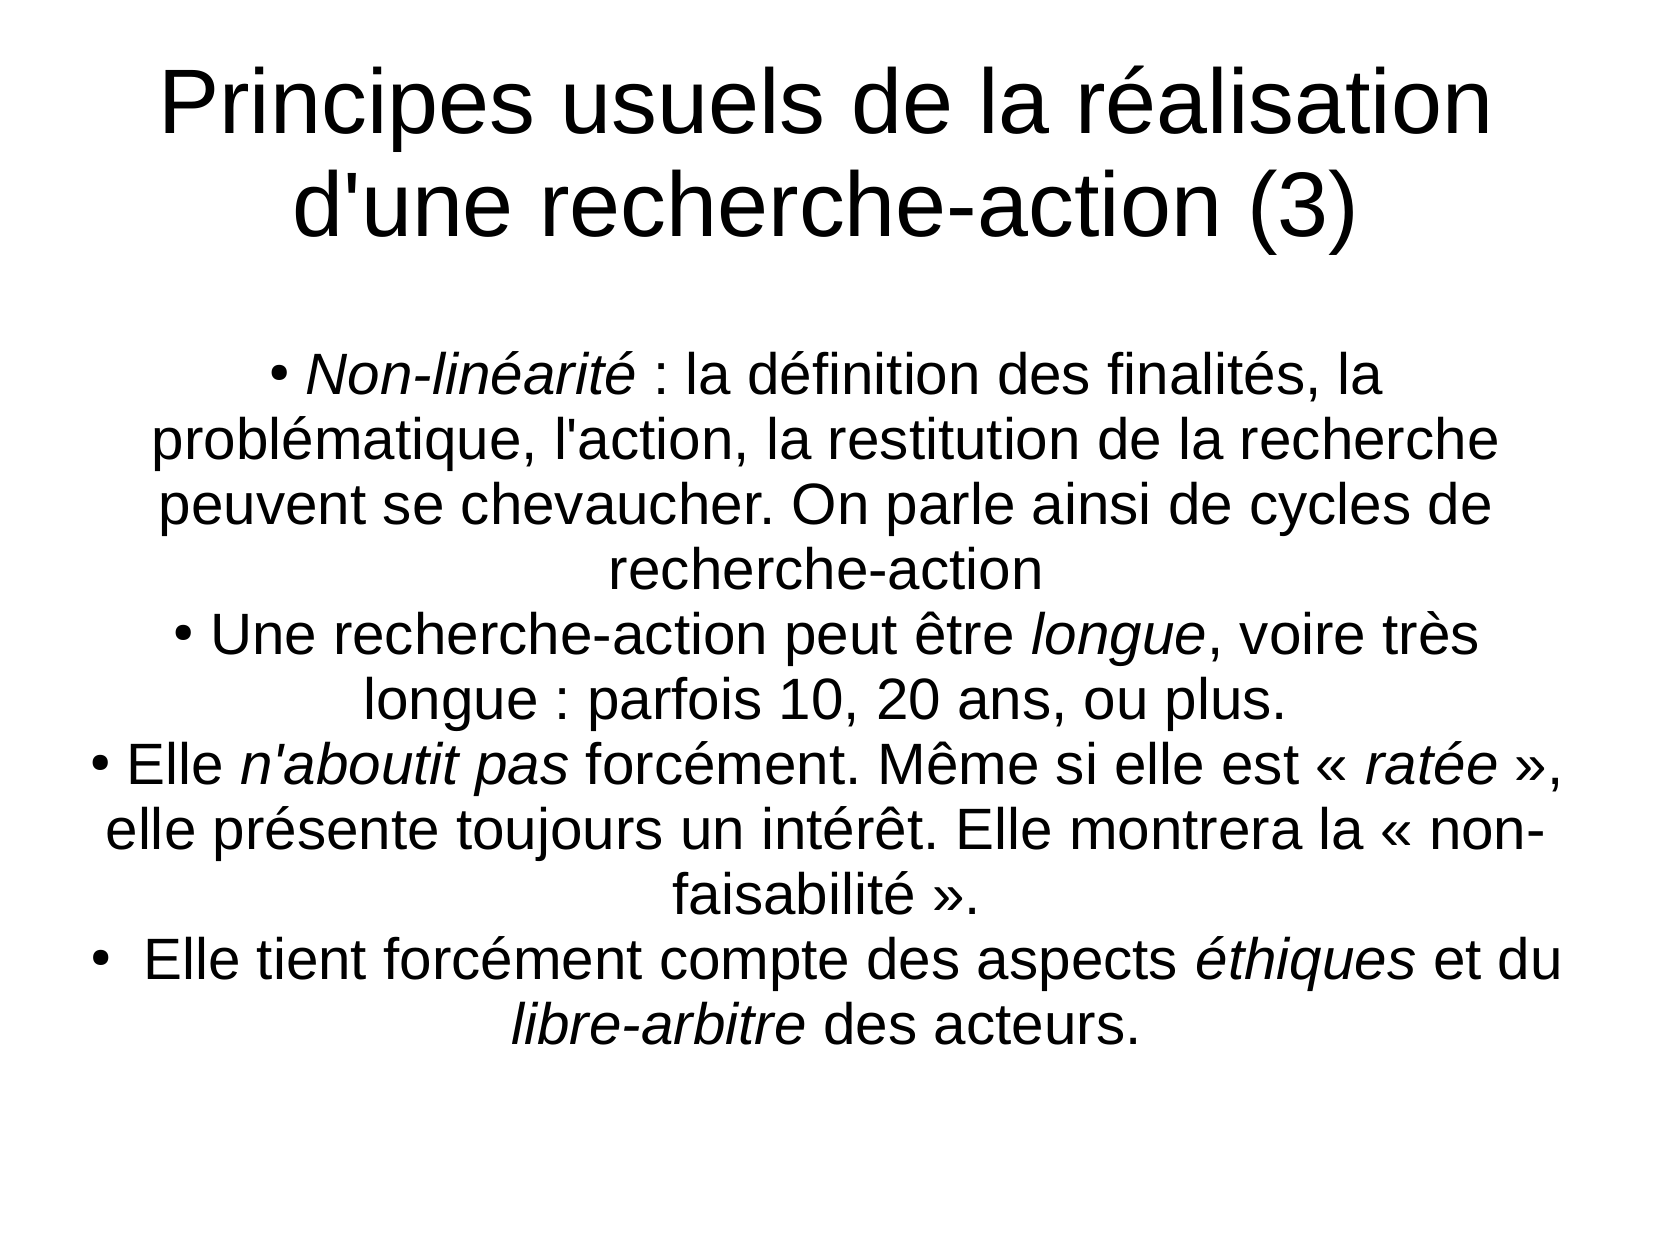

# Principes usuels de la réalisation d'une recherche-action (3)
 Non-linéarité : la définition des finalités, la problématique, l'action, la restitution de la recherche peuvent se chevaucher. On parle ainsi de cycles de recherche-action
 Une recherche-action peut être longue, voire très longue : parfois 10, 20 ans, ou plus.
 Elle n'aboutit pas forcément. Même si elle est « ratée », elle présente toujours un intérêt. Elle montrera la « non-faisabilité ».
 Elle tient forcément compte des aspects éthiques et du libre-arbitre des acteurs.